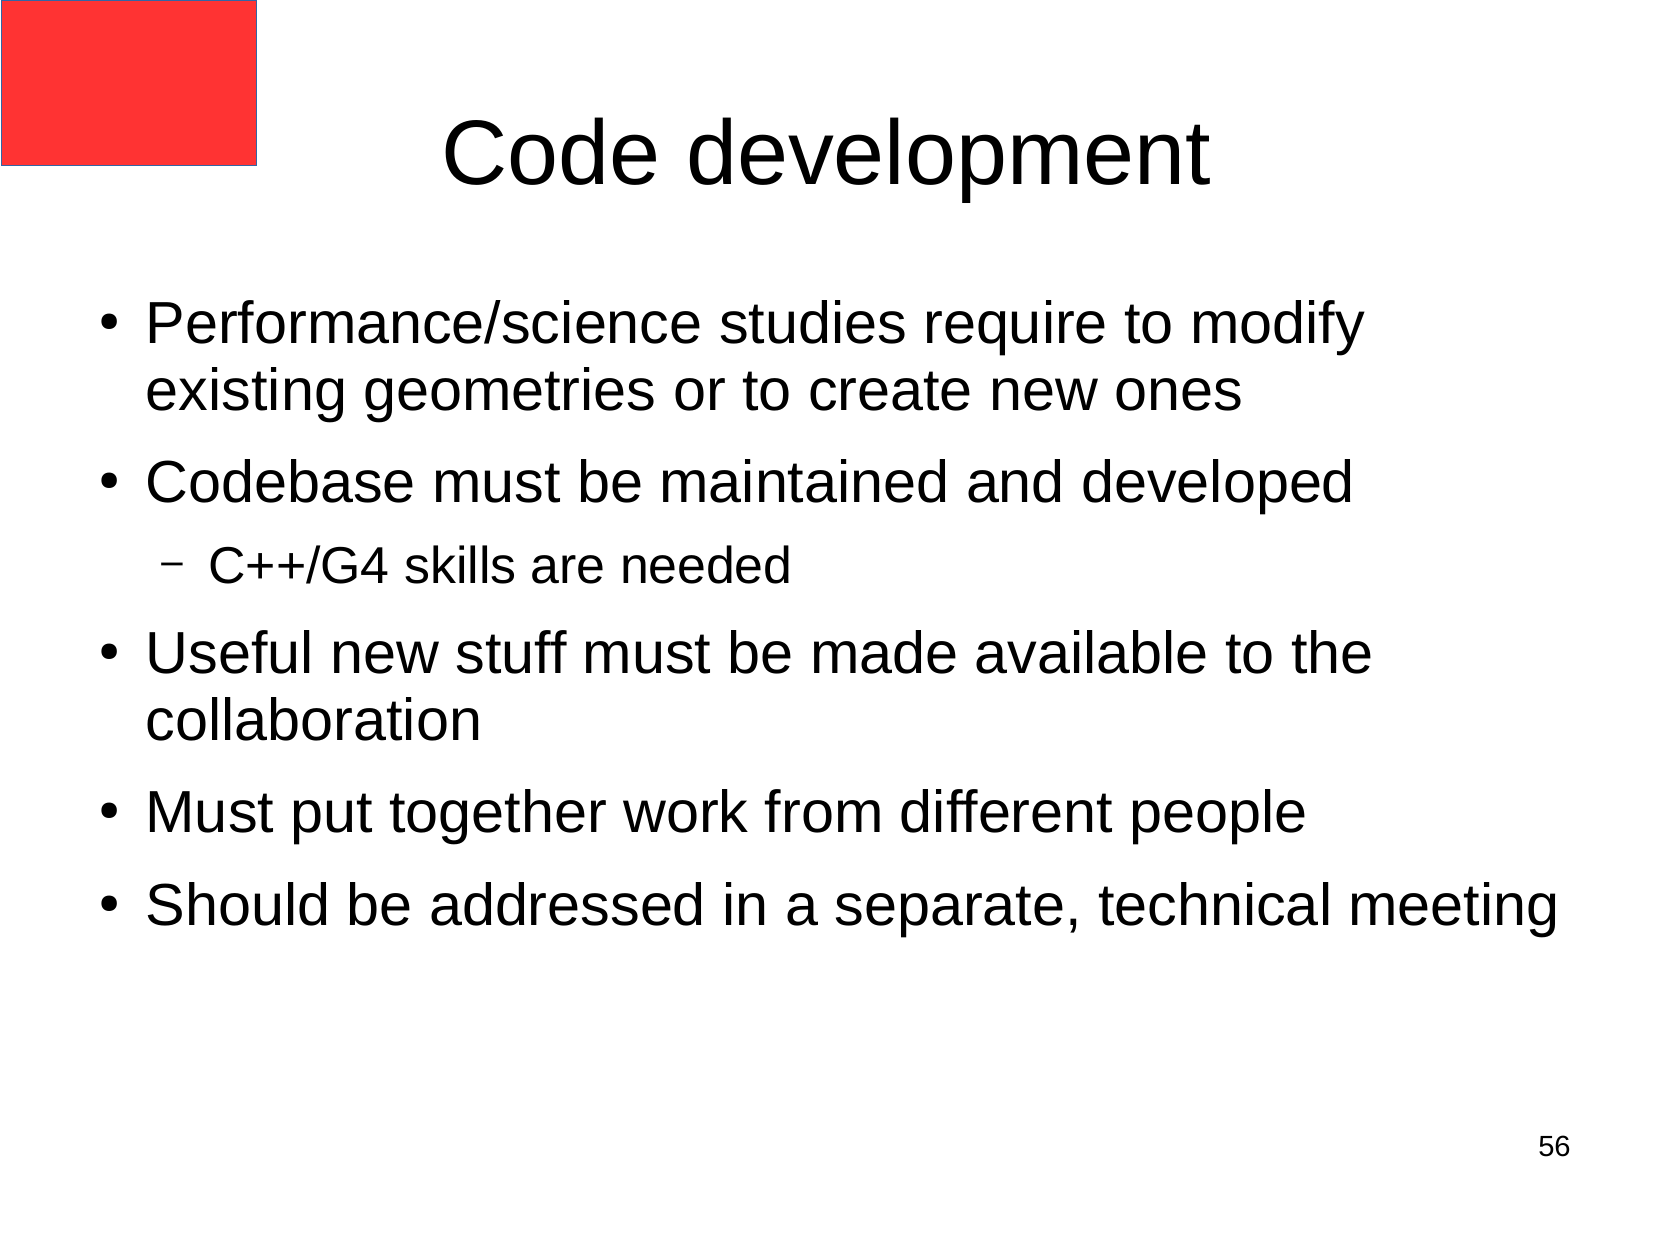

# Code development
Performance/science studies require to modify existing geometries or to create new ones
Codebase must be maintained and developed
C++/G4 skills are needed
Useful new stuff must be made available to the collaboration
Must put together work from different people
Should be addressed in a separate, technical meeting
56